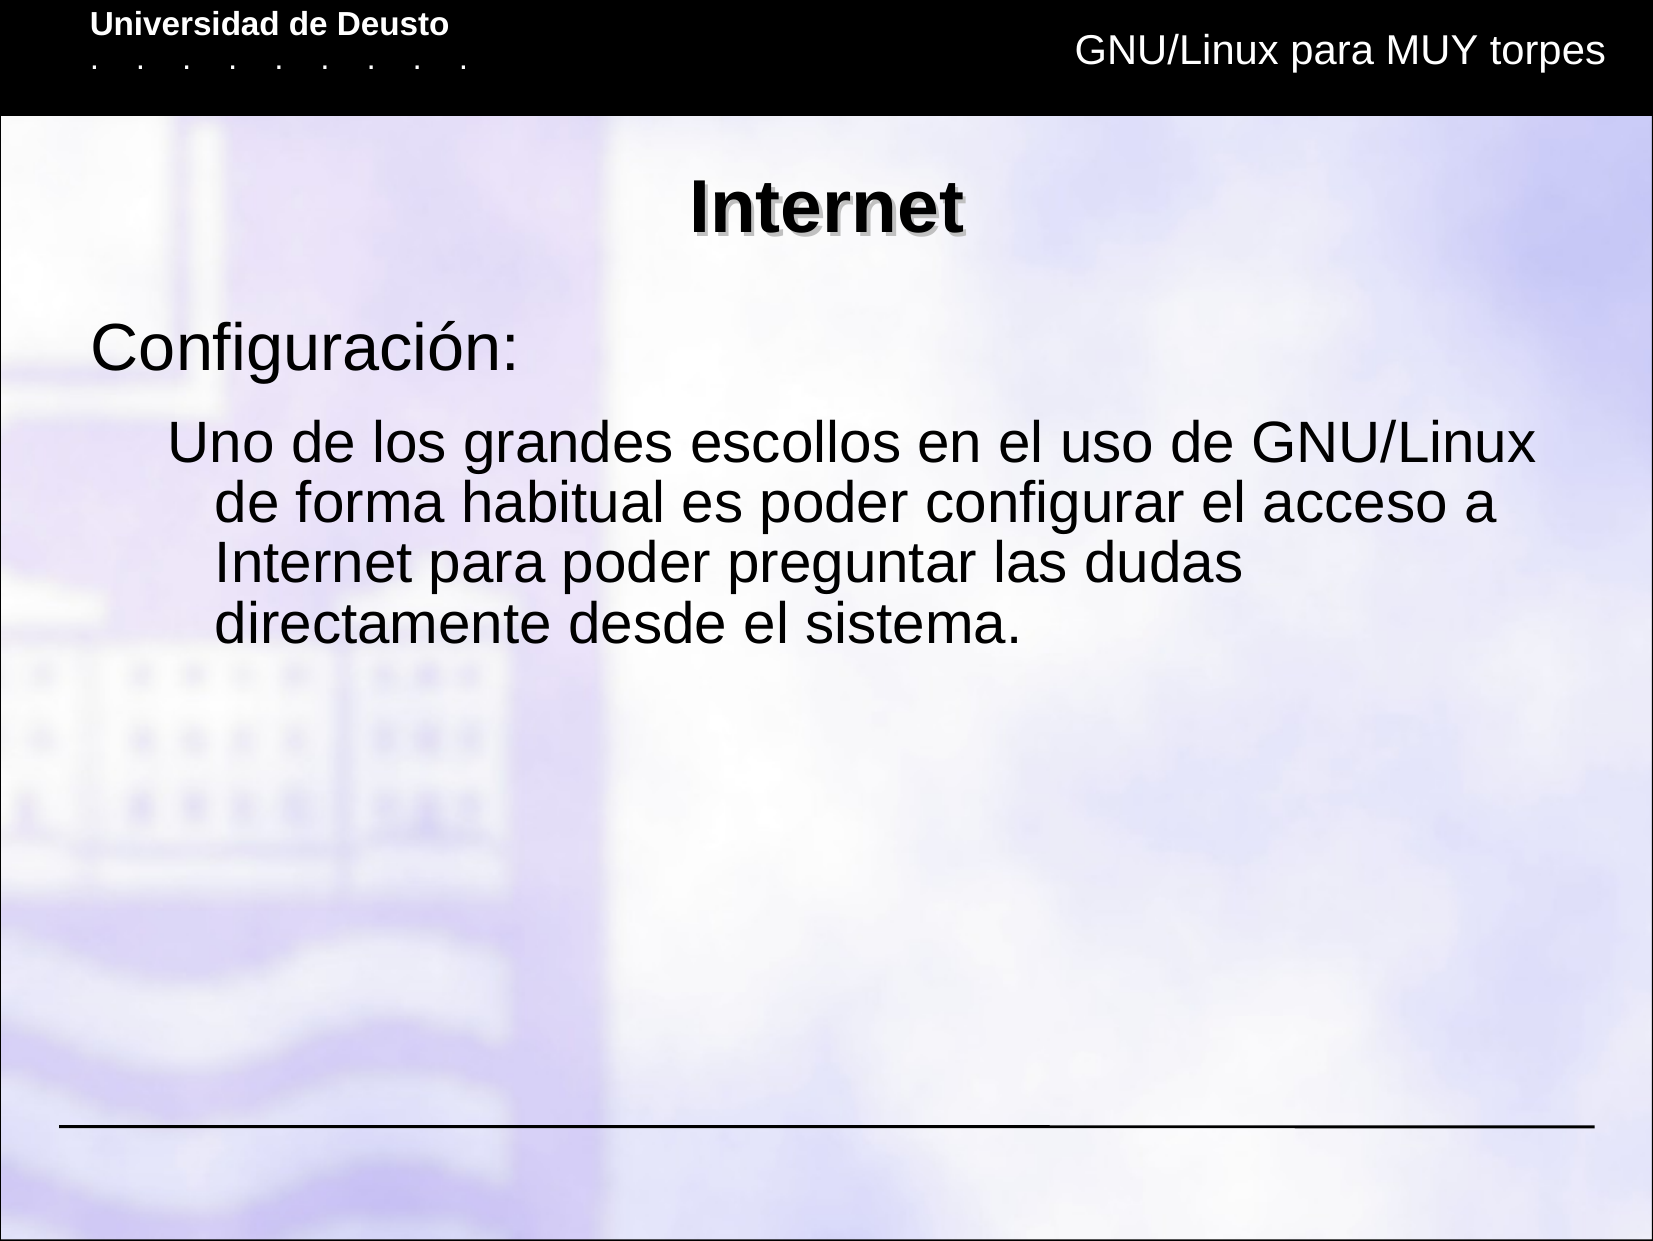

# Internet
Configuración:
Uno de los grandes escollos en el uso de GNU/Linux de forma habitual es poder configurar el acceso a Internet para poder preguntar las dudas directamente desde el sistema.